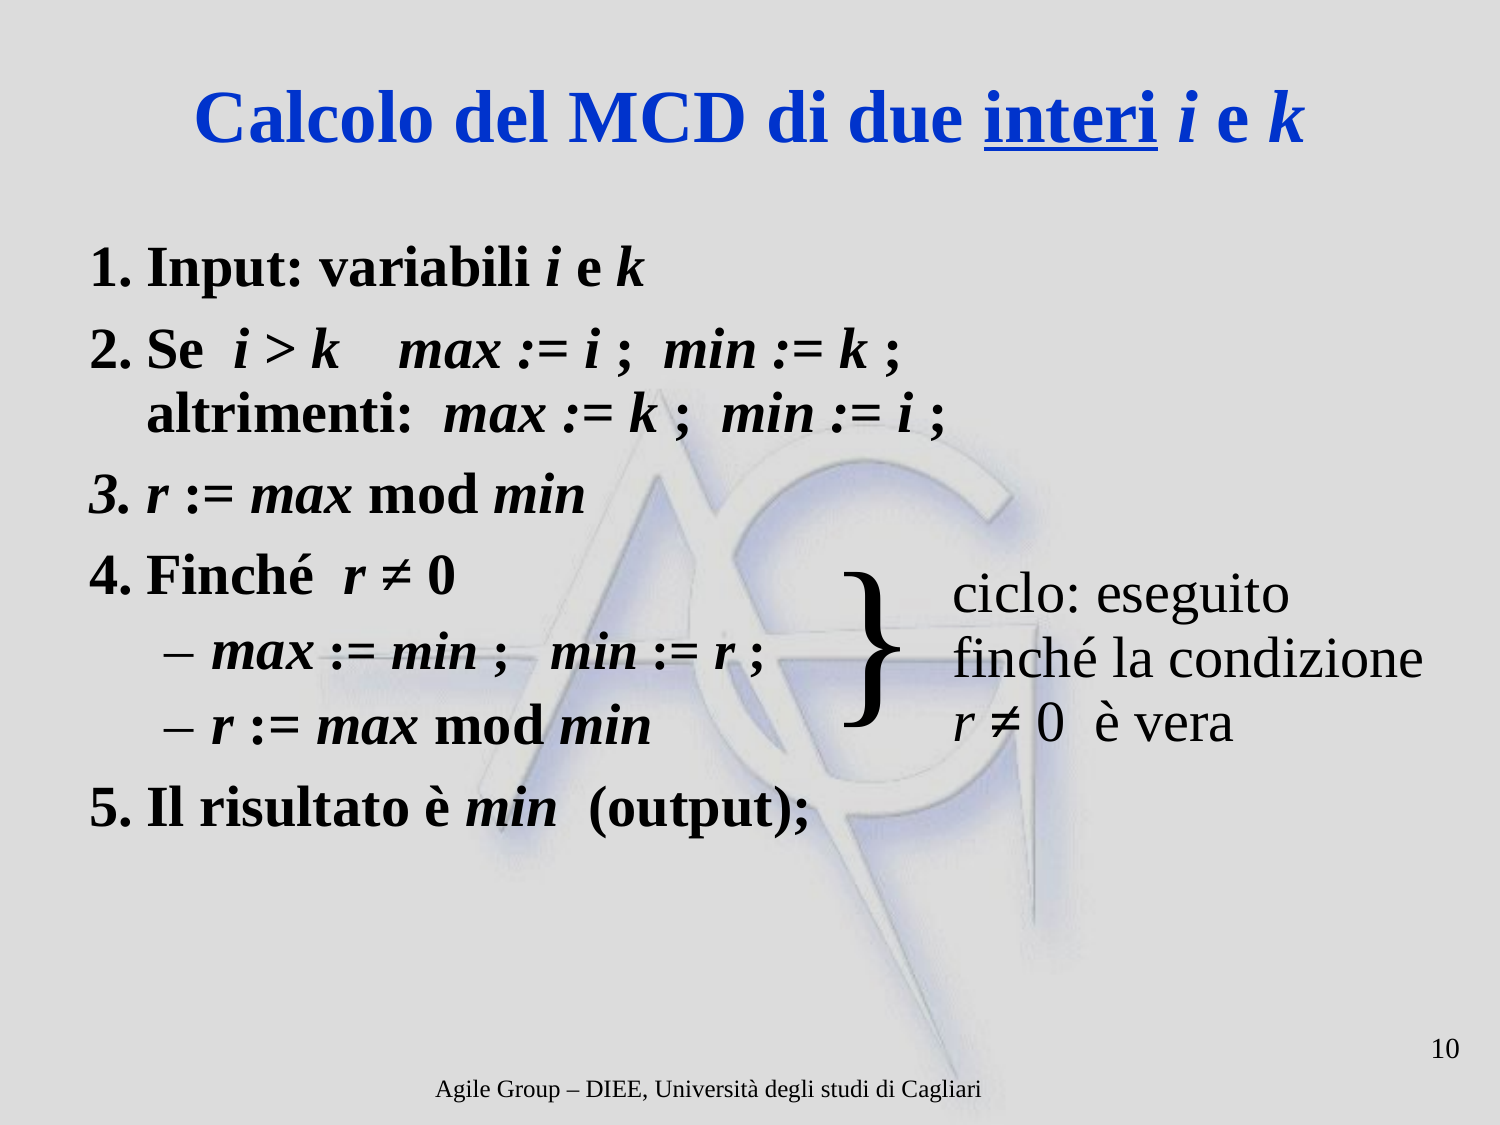

# Calcolo del MCD di due interi i e k
Input: variabili i e k
Se i > k max := i ; min := k ;
altrimenti: max := k ; min := i ;
r := max mod min
Finché r ≠ 0
max := min ; min := r ;
r := max mod min
Il risultato è min (output);
 }
ciclo: eseguito
finché la condizione
r ≠ 0 è vera
10